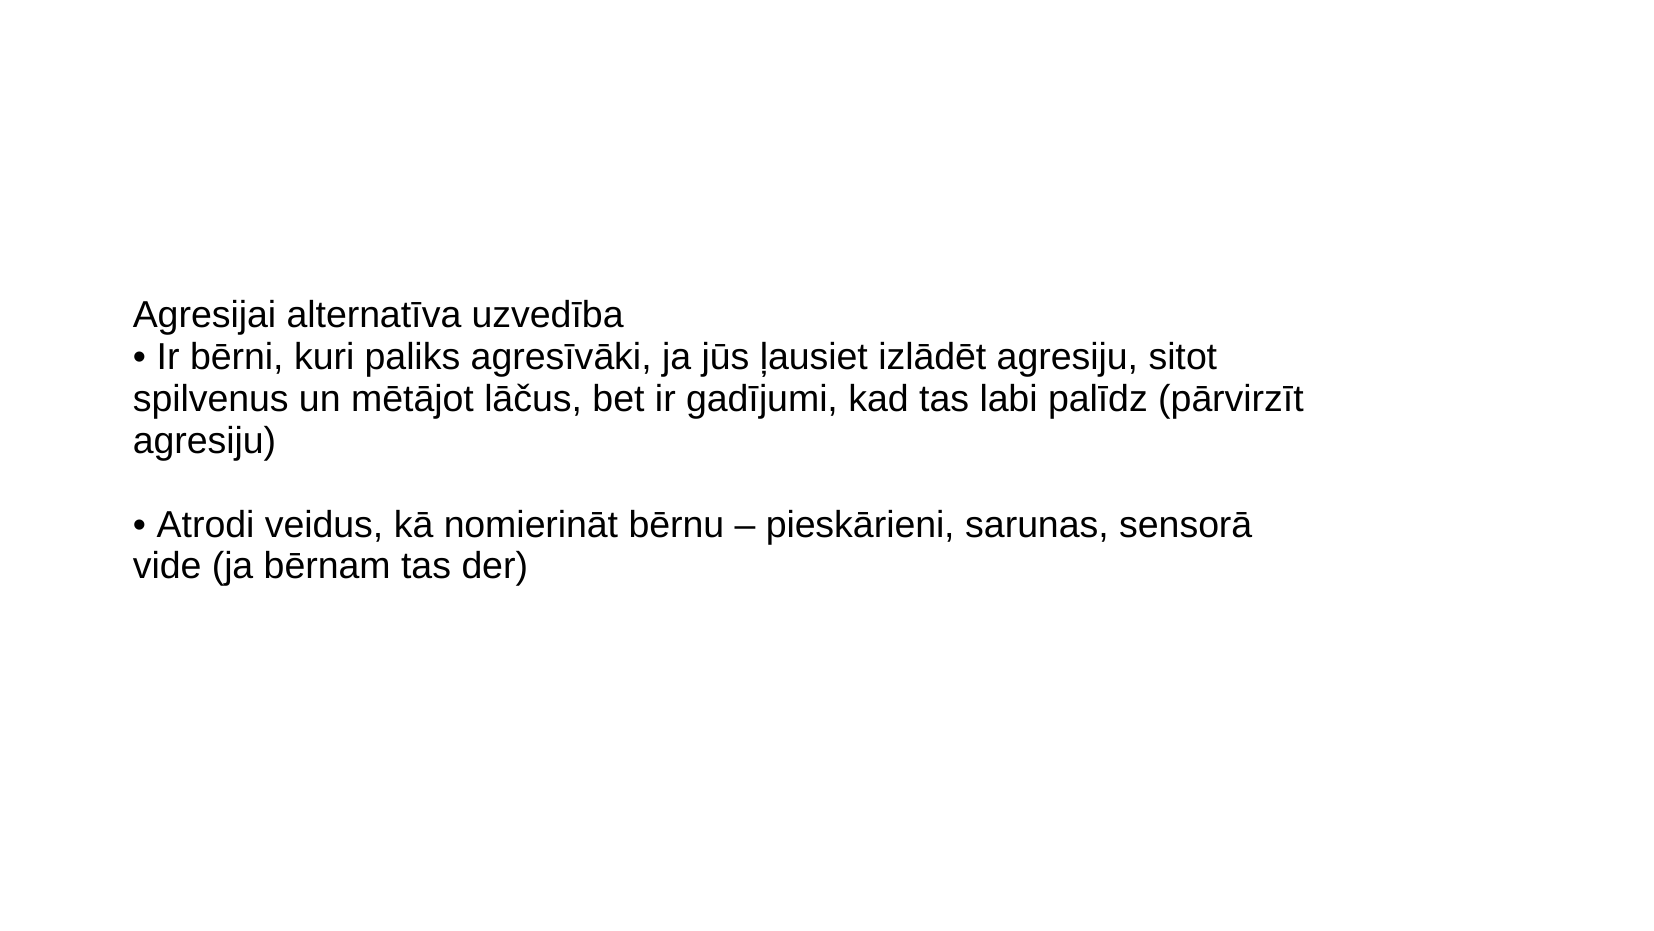

Agresijai alternatīva uzvedība
• Ir bērni, kuri paliks agresīvāki, ja jūs ļausiet izlādēt agresiju, sitot
spilvenus un mētājot lāčus, bet ir gadījumi, kad tas labi palīdz (pārvirzīt
agresiju)
• Atrodi veidus, kā nomierināt bērnu – pieskārieni, sarunas, sensorā
vide (ja bērnam tas der)